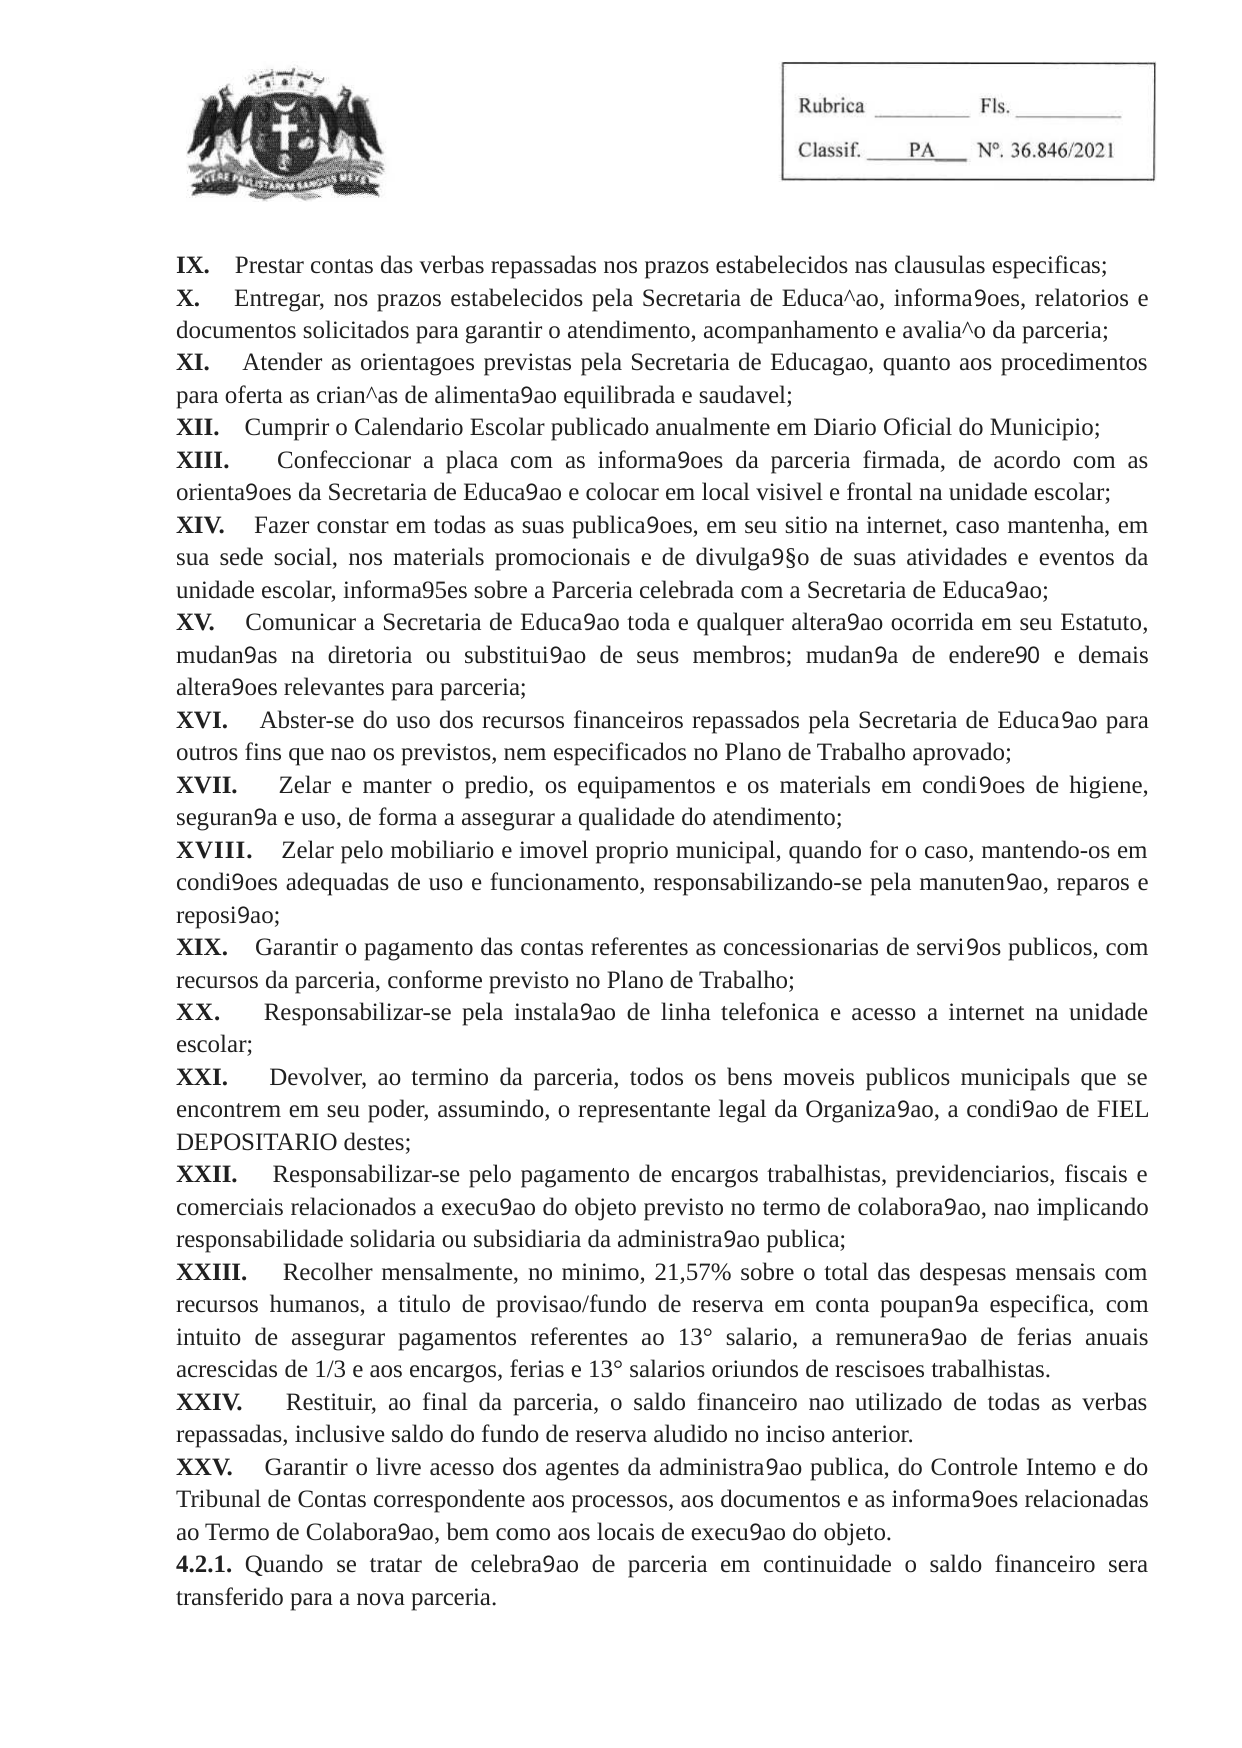

IX. Prestar contas das verbas repassadas nos prazos estabelecidos nas clausulas especificas;
X. Entregar, nos prazos estabelecidos pela Secretaria de Educa^ao, informa9oes, relatorios e documentos solicitados para garantir o atendimento, acompanhamento e avalia^o da parceria;
XI. Atender as orientagoes previstas pela Secretaria de Educagao, quanto aos procedimentos para oferta as crian^as de alimenta9ao equilibrada e saudavel;
XII. Cumprir o Calendario Escolar publicado anualmente em Diario Oficial do Municipio;
XIII. Confeccionar a placa com as informa9oes da parceria firmada, de acordo com as orienta9oes da Secretaria de Educa9ao e colocar em local visivel e frontal na unidade escolar;
XIV. Fazer constar em todas as suas publica9oes, em seu sitio na internet, caso mantenha, em sua sede social, nos materials promocionais e de divulga9§o de suas atividades e eventos da unidade escolar, informa95es sobre a Parceria celebrada com a Secretaria de Educa9ao;
XV. Comunicar a Secretaria de Educa9ao toda e qualquer altera9ao ocorrida em seu Estatuto, mudan9as na diretoria ou substitui9ao de seus membros; mudan9a de endere90 e demais altera9oes relevantes para parceria;
XVI. Abster-se do uso dos recursos financeiros repassados pela Secretaria de Educa9ao para outros fins que nao os previstos, nem especificados no Plano de Trabalho aprovado;
XVII. Zelar e manter o predio, os equipamentos e os materials em condi9oes de higiene, seguran9a e uso, de forma a assegurar a qualidade do atendimento;
XVIII. Zelar pelo mobiliario e imovel proprio municipal, quando for o caso, mantendo-os em condi9oes adequadas de uso e funcionamento, responsabilizando-se pela manuten9ao, reparos e reposi9ao;
XIX. Garantir o pagamento das contas referentes as concessionarias de servi9os publicos, com recursos da parceria, conforme previsto no Plano de Trabalho;
XX. Responsabilizar-se pela instala9ao de linha telefonica e acesso a internet na unidade escolar;
XXI. Devolver, ao termino da parceria, todos os bens moveis publicos municipals que se encontrem em seu poder, assumindo, o representante legal da Organiza9ao, a condi9ao de FIEL DEPOSITARIO destes;
XXII. Responsabilizar-se pelo pagamento de encargos trabalhistas, previdenciarios, fiscais e comerciais relacionados a execu9ao do objeto previsto no termo de colabora9ao, nao implicando responsabilidade solidaria ou subsidiaria da administra9ao publica;
XXIII. Recolher mensalmente, no minimo, 21,57% sobre o total das despesas mensais com recursos humanos, a titulo de provisao/fundo de reserva em conta poupan9a especifica, com intuito de assegurar pagamentos referentes ao 13° salario, a remunera9ao de ferias anuais acrescidas de 1/3 e aos encargos, ferias e 13° salarios oriundos de rescisoes trabalhistas.
XXIV. Restituir, ao final da parceria, o saldo financeiro nao utilizado de todas as verbas repassadas, inclusive saldo do fundo de reserva aludido no inciso anterior.
XXV. Garantir o livre acesso dos agentes da administra9ao publica, do Controle Intemo e do Tribunal de Contas correspondente aos processos, aos documentos e as informa9oes relacionadas ao Termo de Colabora9ao, bem como aos locais de execu9ao do objeto.
4.2.1. Quando se tratar de celebra9ao de parceria em continuidade o saldo financeiro sera transferido para a nova parceria.